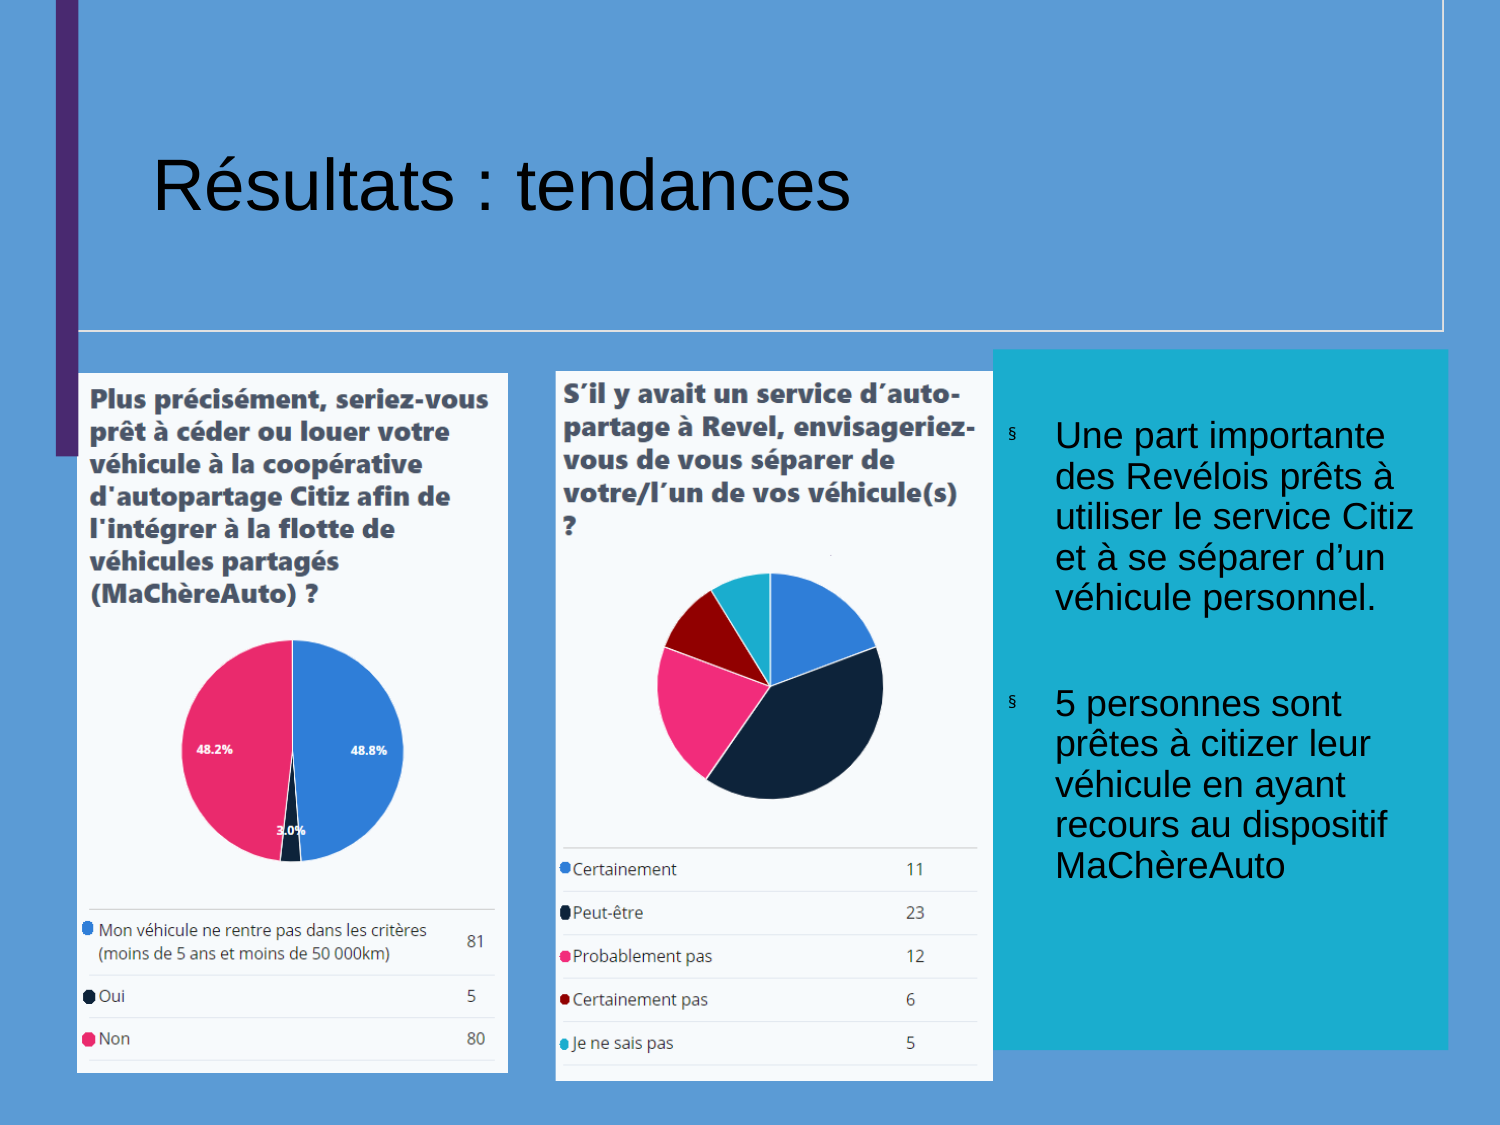

Résultats : tendances
Une part importante des Revélois prêts à utiliser le service Citiz et à se séparer d’un véhicule personnel.
5 personnes sont prêtes à citizer leur véhicule en ayant recours au dispositif MaChèreAuto